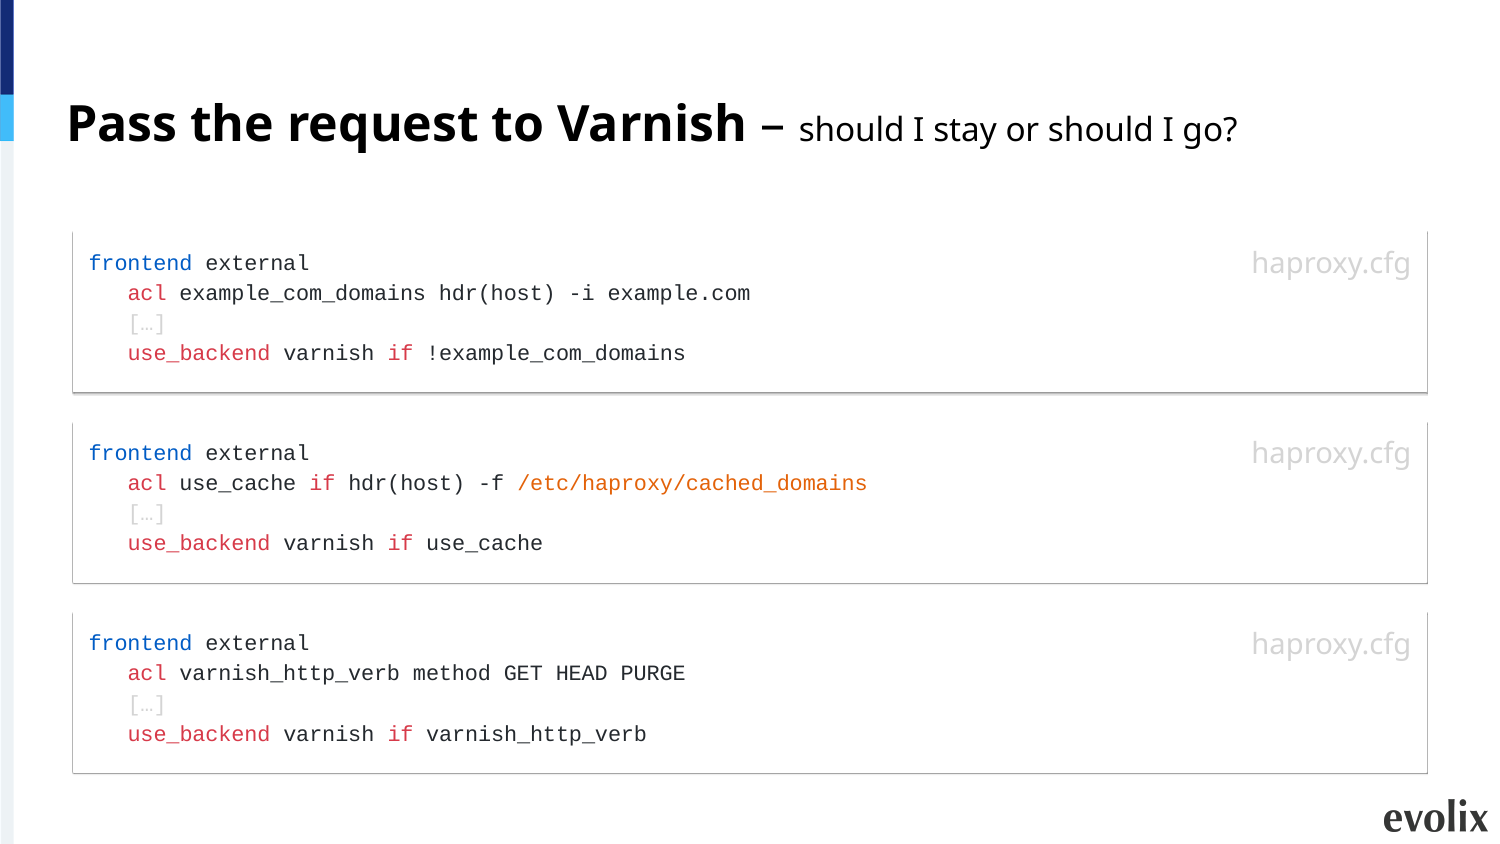

# Pass the request to Varnish – should I stay or should I go?
frontend external
 acl example_com_domains hdr(host) -i example.com
 […]
 use_backend varnish if !example_com_domains
haproxy.cfg
haproxy.cfg
frontend external
 acl use_cache if hdr(host) -f /etc/haproxy/cached_domains
 […]
 use_backend varnish if use_cache
frontend external
 acl varnish_http_verb method GET HEAD PURGE
 […]
 use_backend varnish if varnish_http_verb
haproxy.cfg